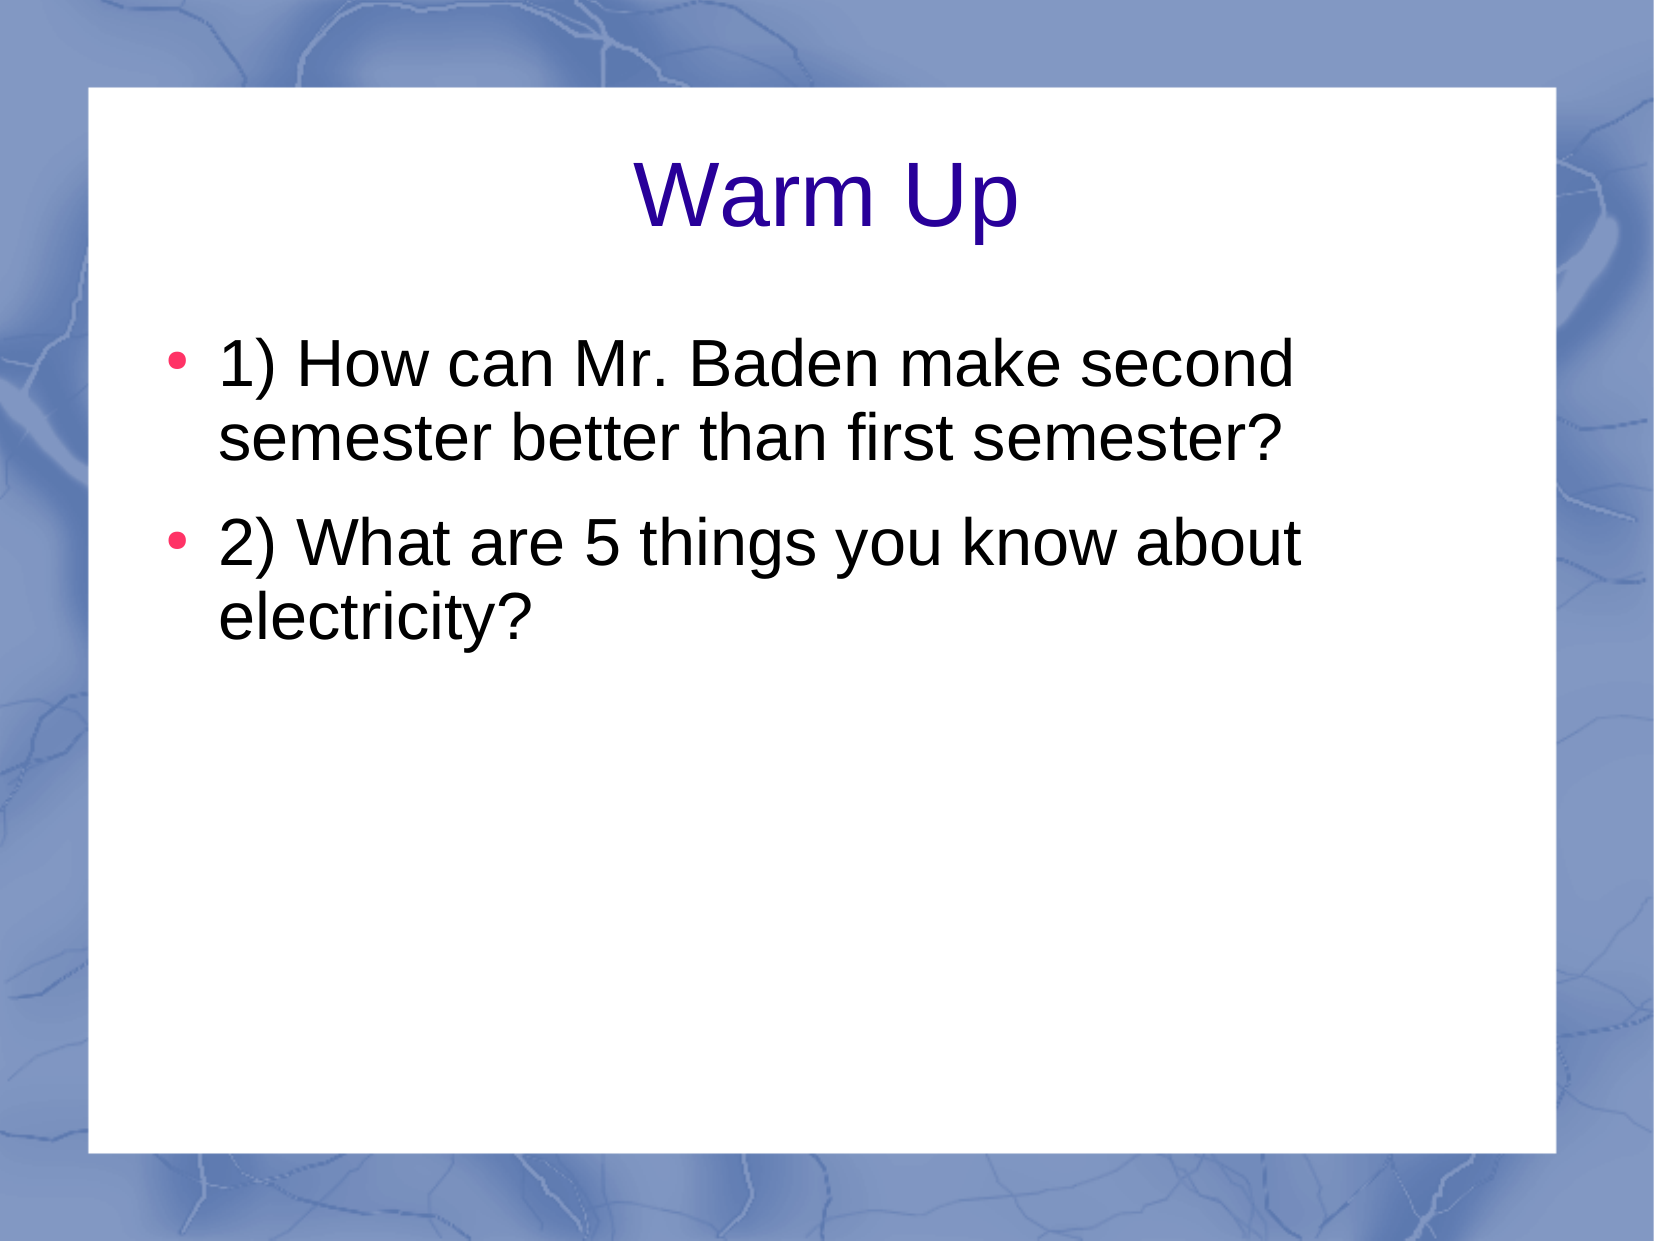

# Warm Up
1) How can Mr. Baden make second semester better than first semester?
2) What are 5 things you know about electricity?